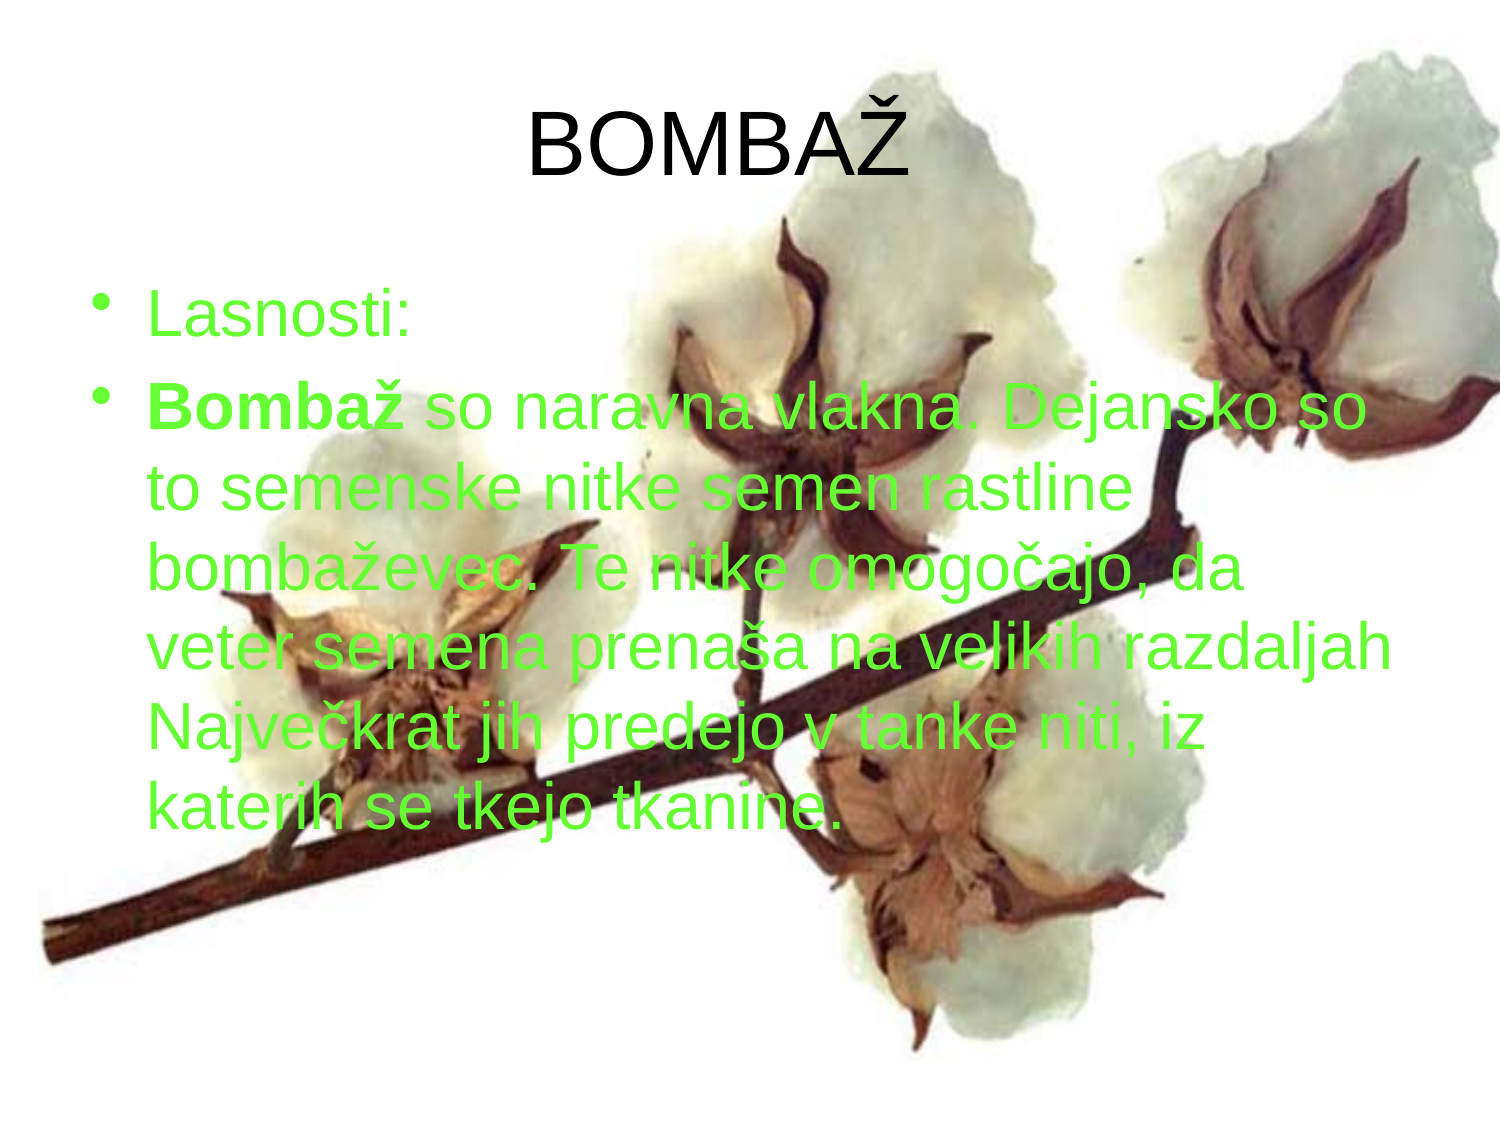

# BOMBAŽ
Lasnosti:
Bombaž so naravna vlakna. Dejansko so to semenske nitke semen rastline bombaževec. Te nitke omogočajo, da veter semena prenaša na velikih razdaljah Največkrat jih predejo v tanke niti, iz katerih se tkejo tkanine.